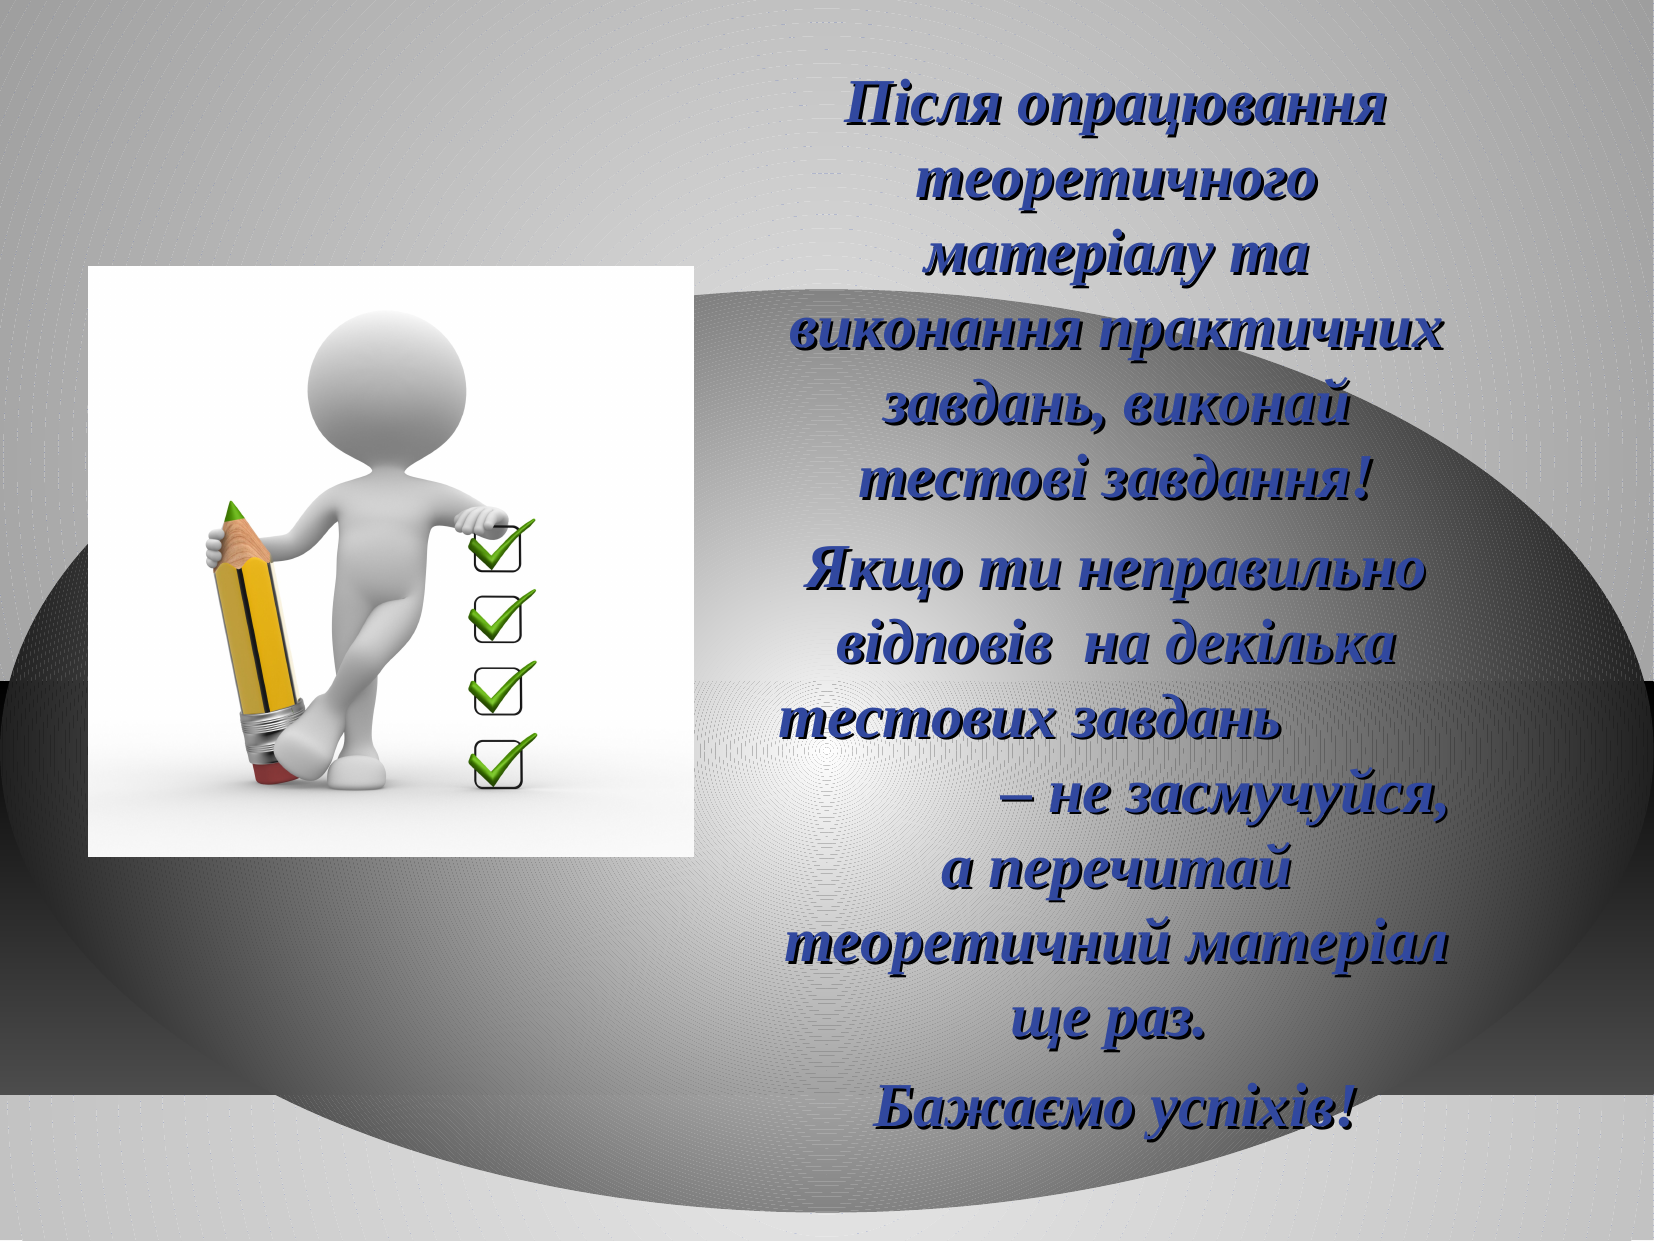

Після опрацювання теоретичного матеріалу та виконання практичних завдань, виконай тестові завдання!
Якщо ти неправильно відповів на декілька тестових завдань – не засмучуйся, а перечитай теоретичний матеріал ще раз.
Бажаємо успіхів!